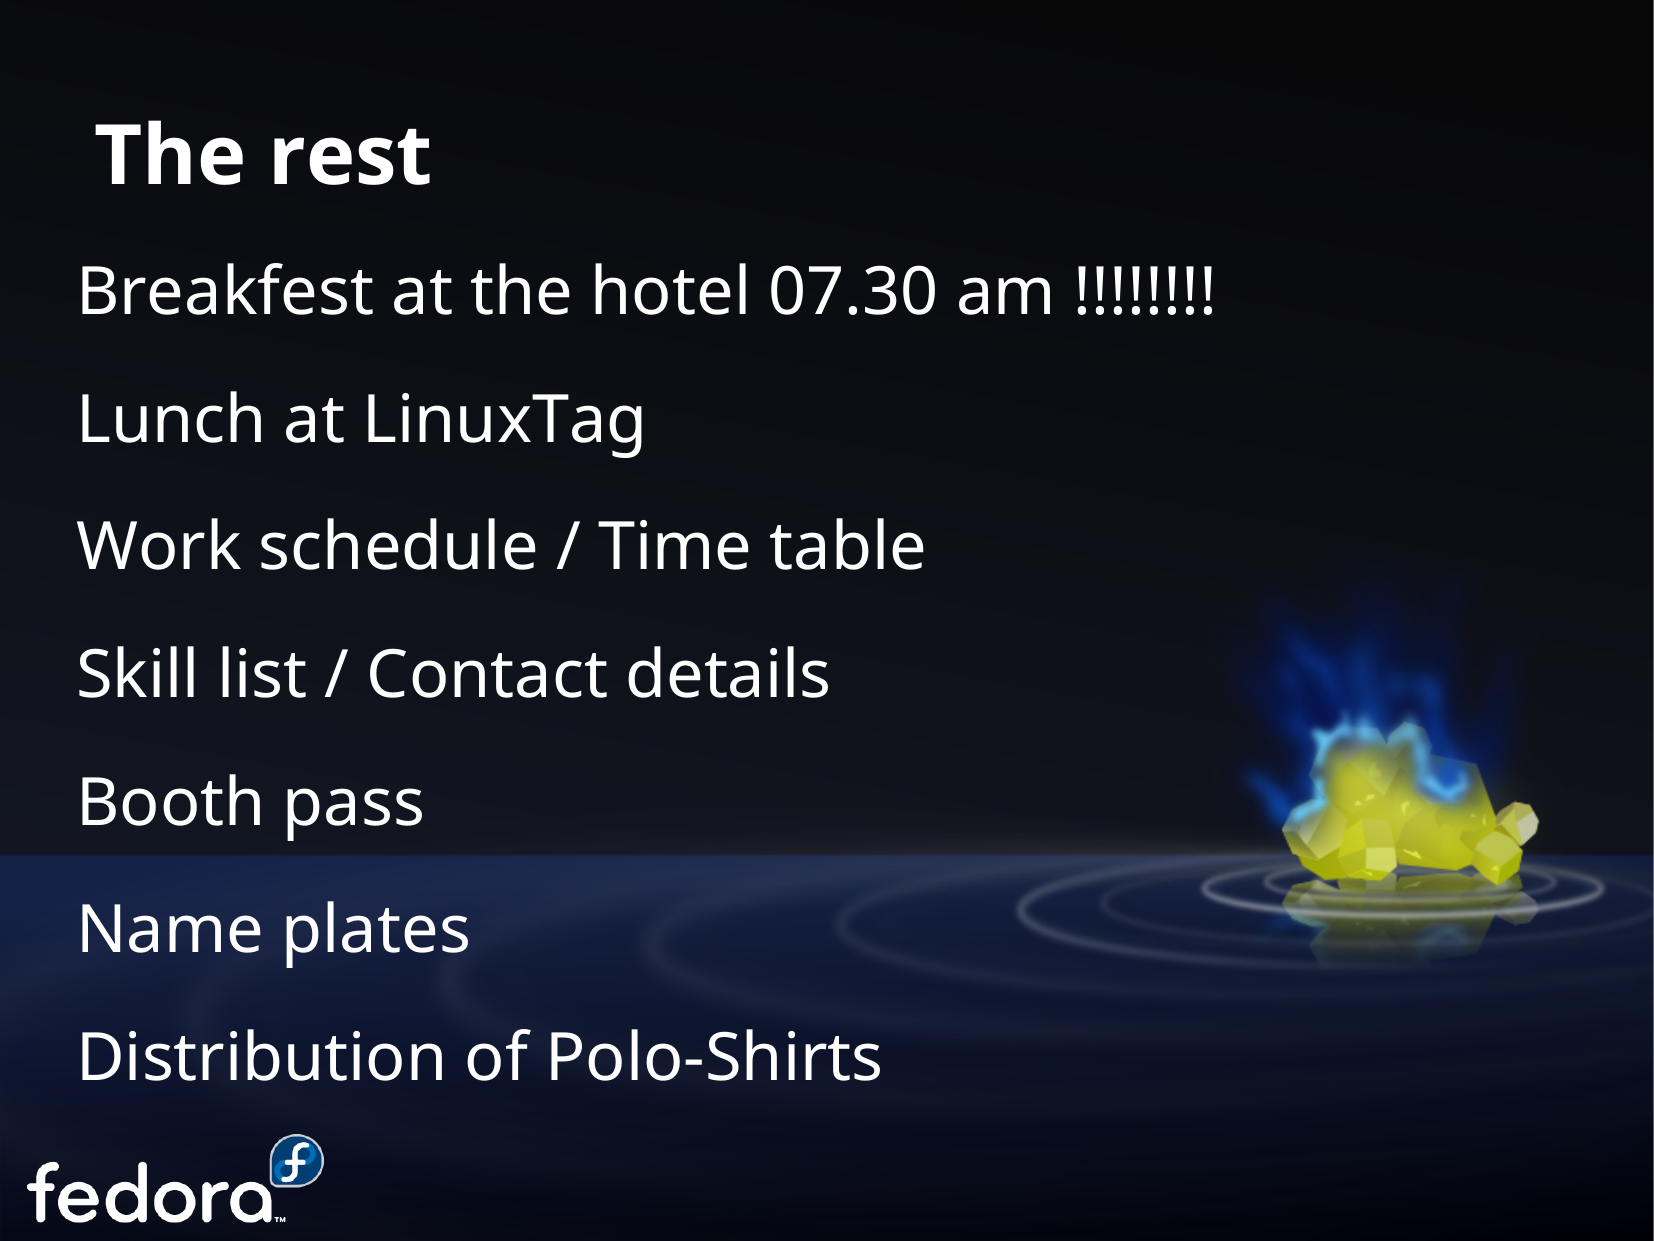

# The rest
Breakfest at the hotel 07.30 am !!!!!!!!
Lunch at LinuxTag
Work schedule / Time table
Skill list / Contact details
Booth pass
Name plates
Distribution of Polo-Shirts